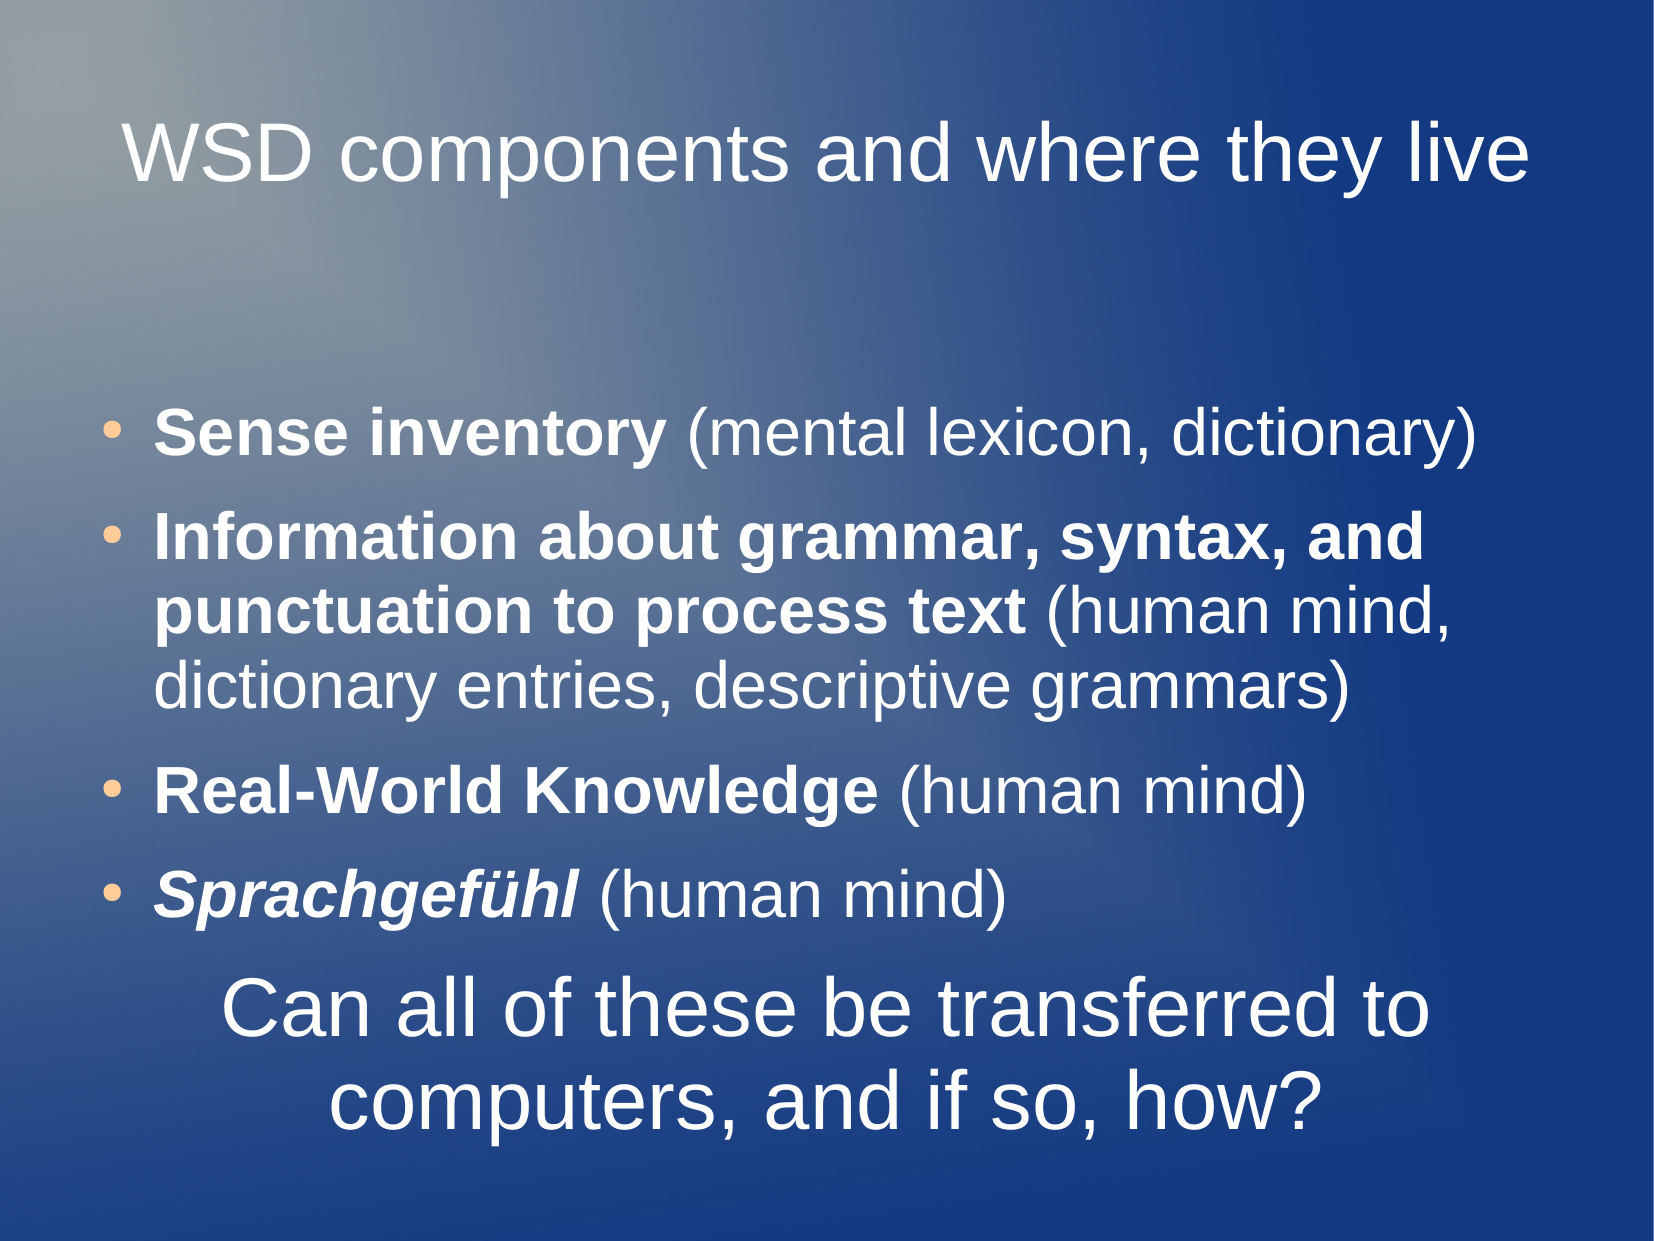

# WSD components and where they live
Sense inventory (mental lexicon, dictionary)
Information about grammar, syntax, and punctuation to process text (human mind, dictionary entries, descriptive grammars)
Real-World Knowledge (human mind)
Sprachgefühl (human mind)
Can all of these be transferred to computers, and if so, how?